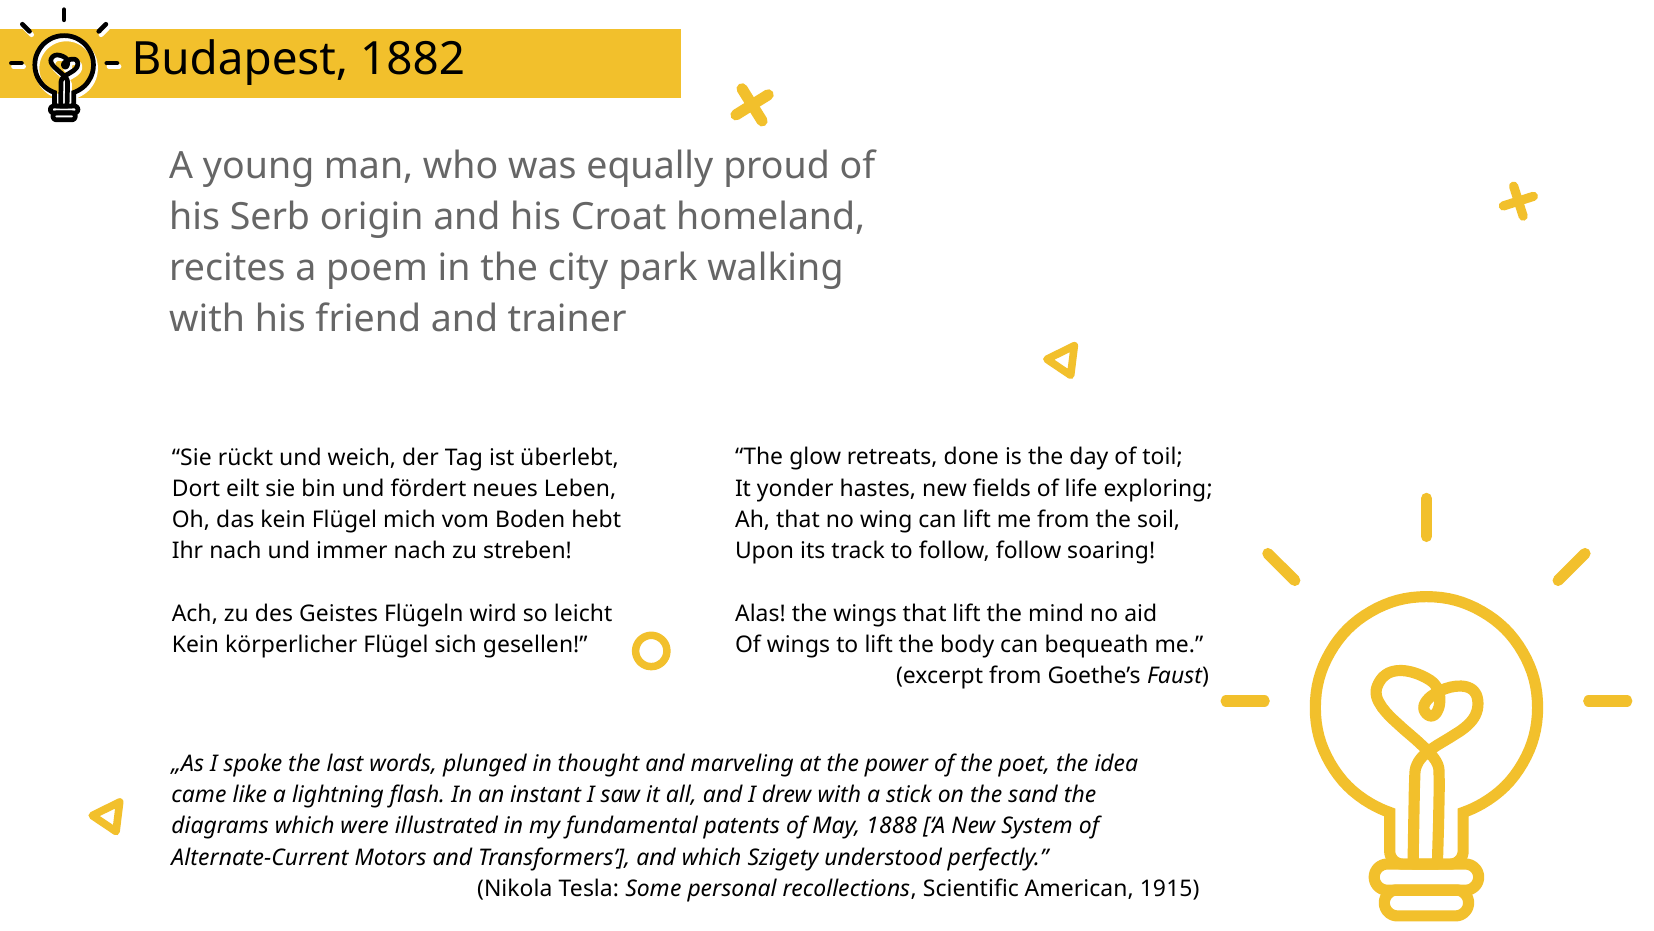

Budapest, 1882
# A young man, who was equally proud of his Serb origin and his Croat homeland, recites a poem in the city park walking with his friend and trainer
“The glow retreats, done is the day of toil;
It yonder hastes, new fields of life exploring;
Ah, that no wing can lift me from the soil,
Upon its track to follow, follow soaring!
Alas! the wings that lift the mind no aid
Of wings to lift the body can bequeath me.”
(excerpt from Goethe’s Faust)
“Sie rückt und weich, der Tag ist überlebt,
Dort eilt sie bin und fördert neues Leben,
Oh, das kein Flügel mich vom Boden hebt
Ihr nach und immer nach zu streben!
Ach, zu des Geistes Flügeln wird so leicht
Kein körperlicher Flügel sich gesellen!”
„As I spoke the last words, plunged in thought and marveling at the power of the poet, the idea came like a lightning flash. In an instant I saw it all, and I drew with a stick on the sand the diagrams which were illustrated in my fundamental patents of May, 1888 [‘A New System of Alternate-Current Motors and Transformers’], and which Szigety understood perfectly.”
(Nikola Tesla: Some personal recollections, Scientific American, 1915)